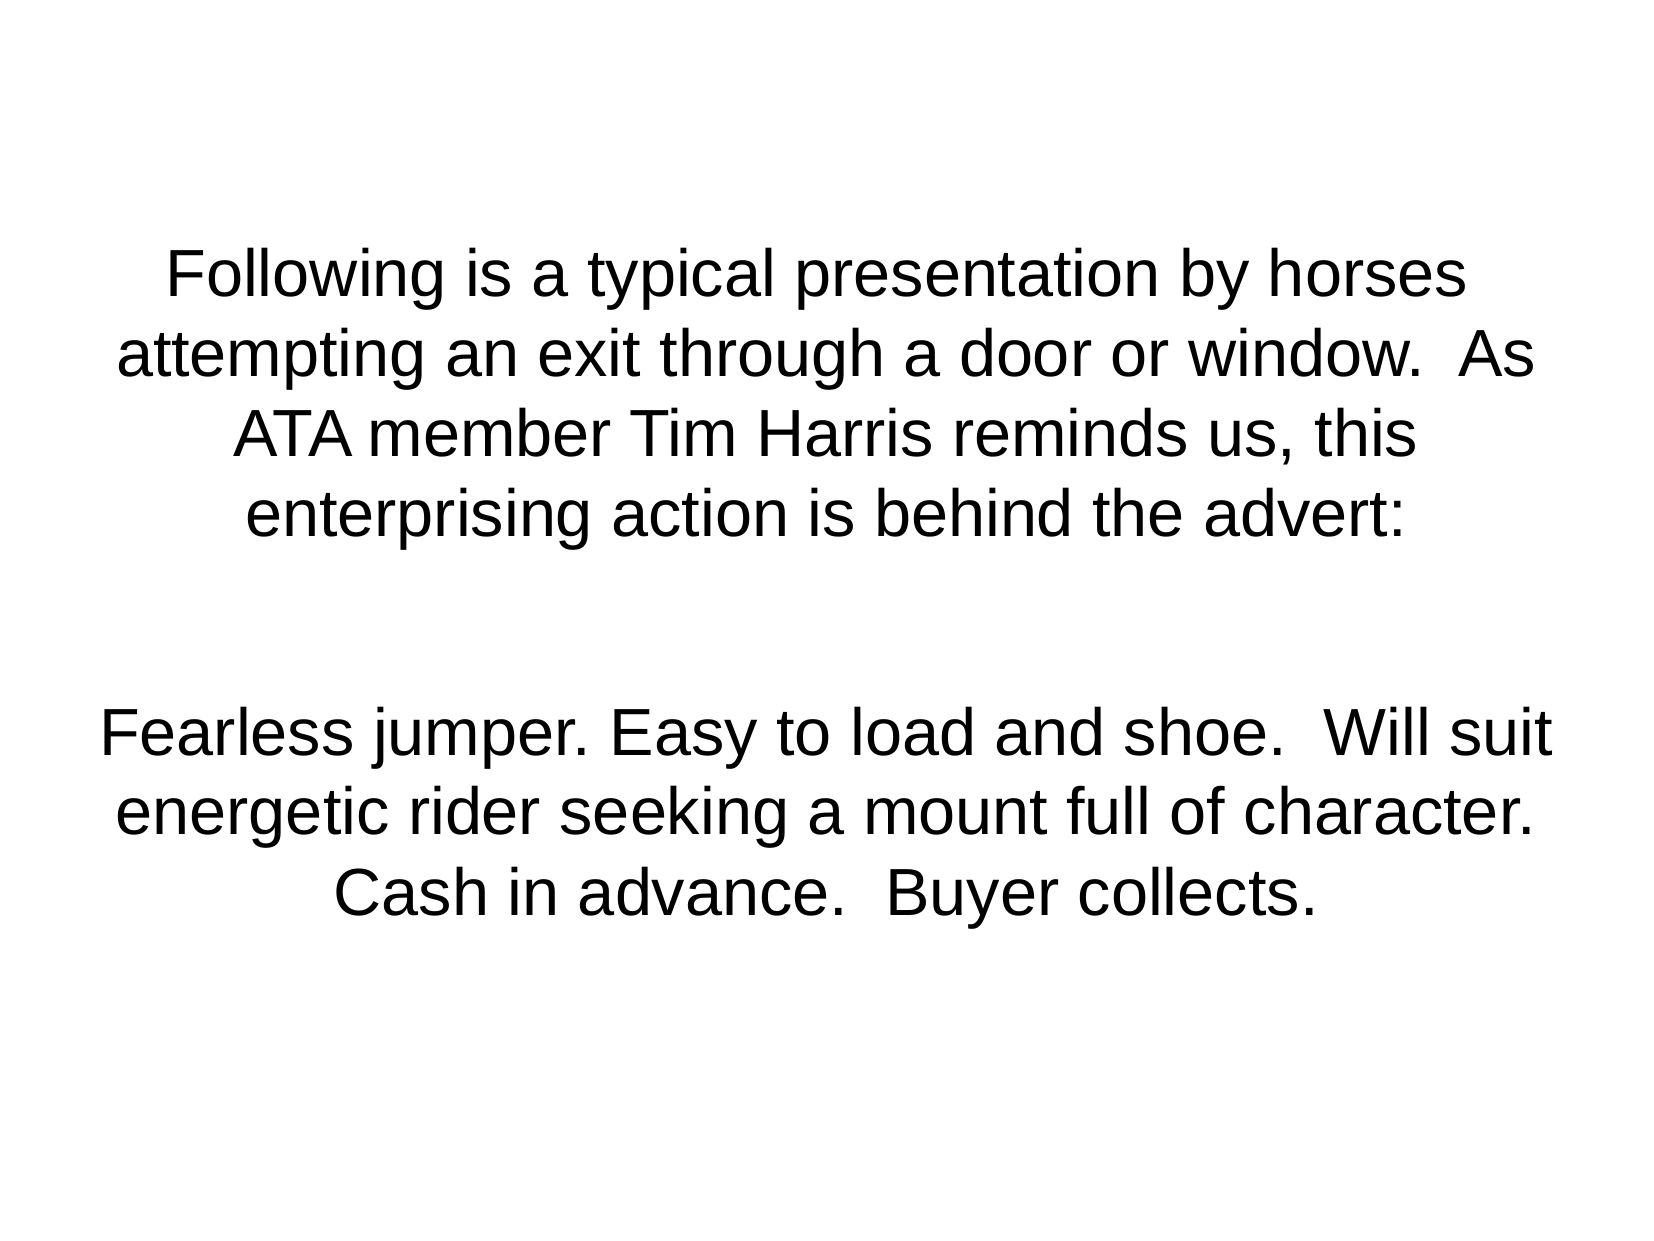

# Following is a typical presentation by horses attempting an exit through a door or window. As ATA member Tim Harris reminds us, this enterprising action is behind the advert:
Fearless jumper. Easy to load and shoe. Will suit energetic rider seeking a mount full of character. Cash in advance. Buyer collects.